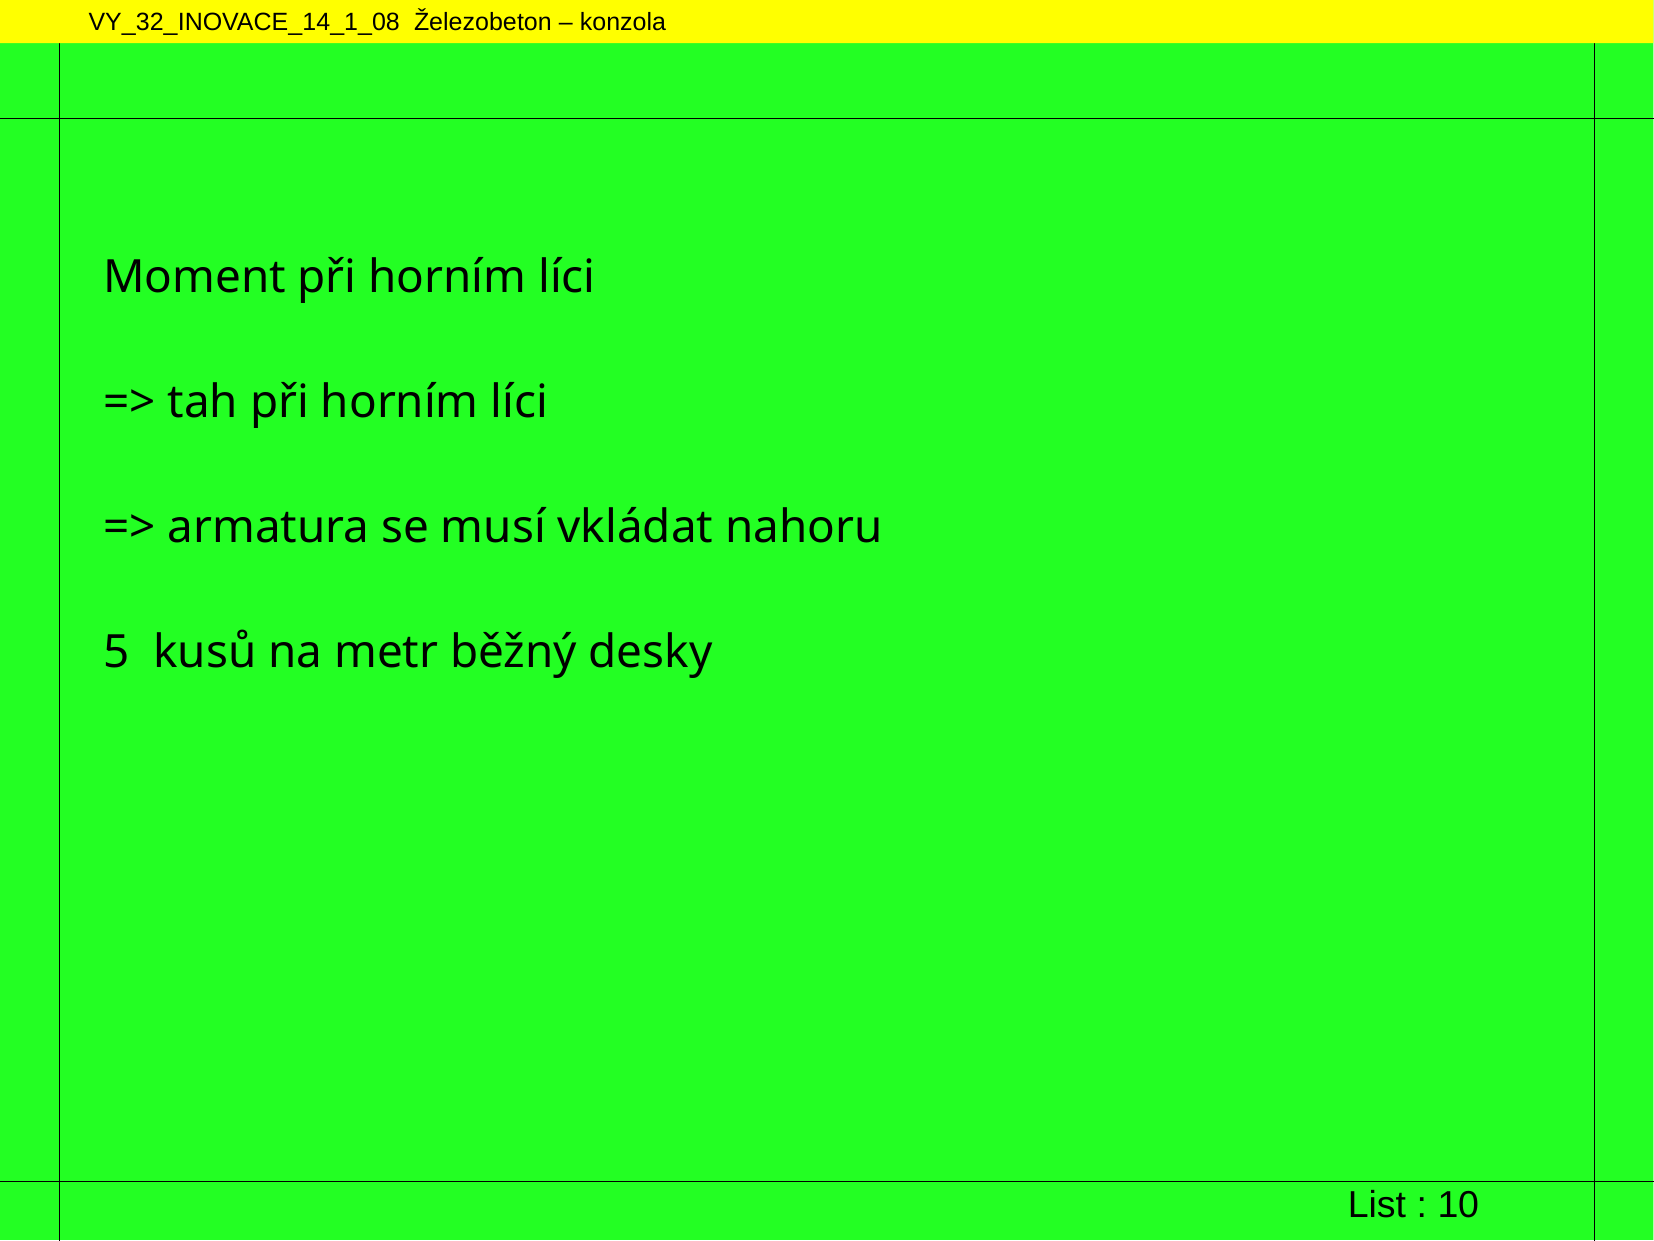

VY_32_INOVACE_14_1_08 Železobeton – konzola
Moment při horním líci
=> tah při horním líci
=> armatura se musí vkládat nahoru
5 kusů na metr běžný desky
List :